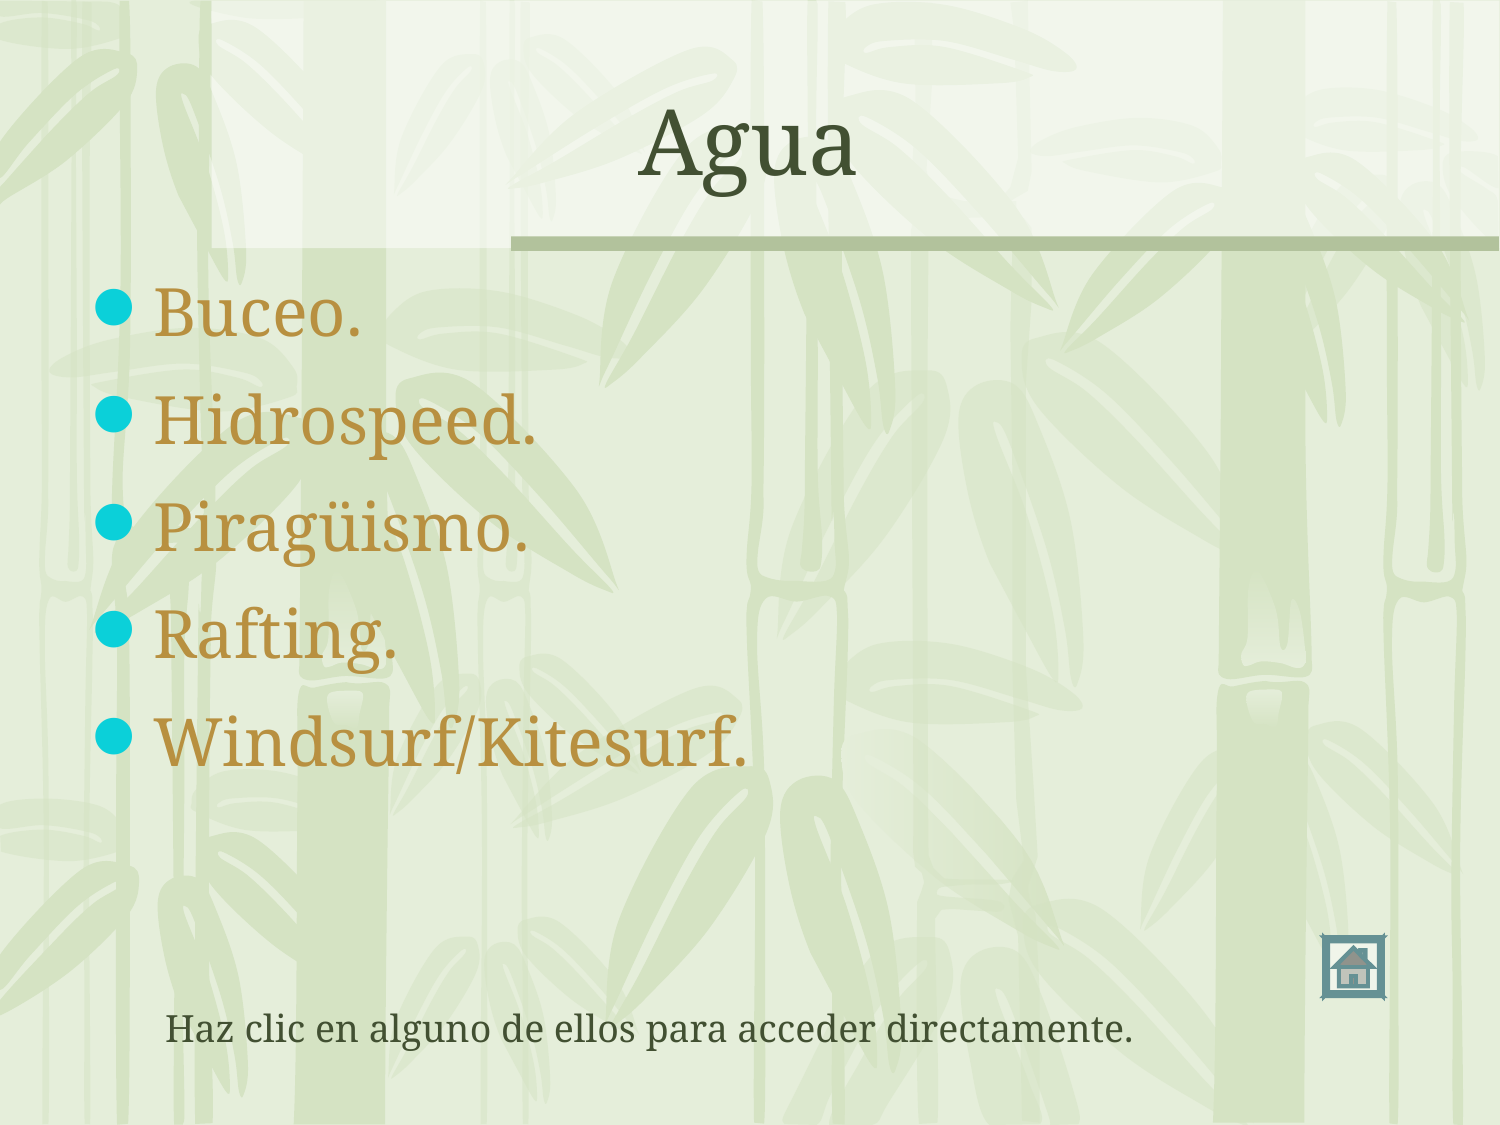

# Agua
Buceo.
Hidrospeed.
Piragüismo.
Rafting.
Windsurf/Kitesurf.
Haz clic en alguno de ellos para acceder directamente.